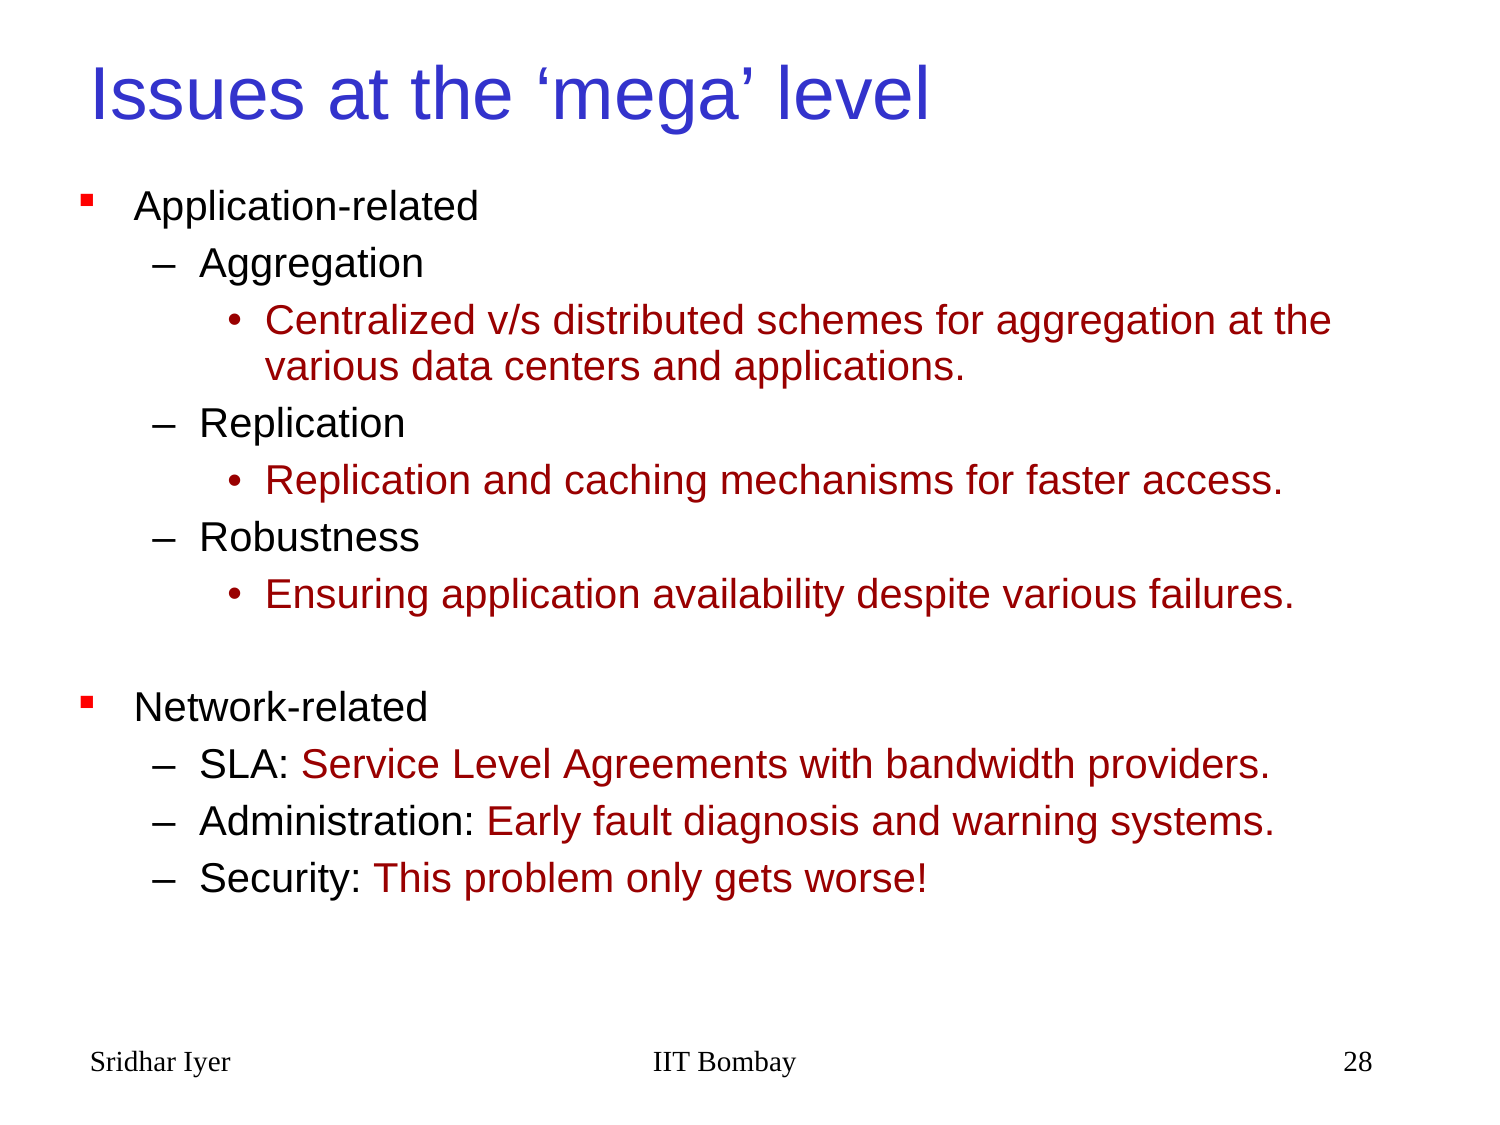

# Issues at the ‘mega’ level
Application-related
Aggregation
Centralized v/s distributed schemes for aggregation at the various data centers and applications.
Replication
Replication and caching mechanisms for faster access.
Robustness
Ensuring application availability despite various failures.
Network-related
SLA: Service Level Agreements with bandwidth providers.
Administration: Early fault diagnosis and warning systems.
Security: This problem only gets worse!
Sridhar Iyer
IIT Bombay
28